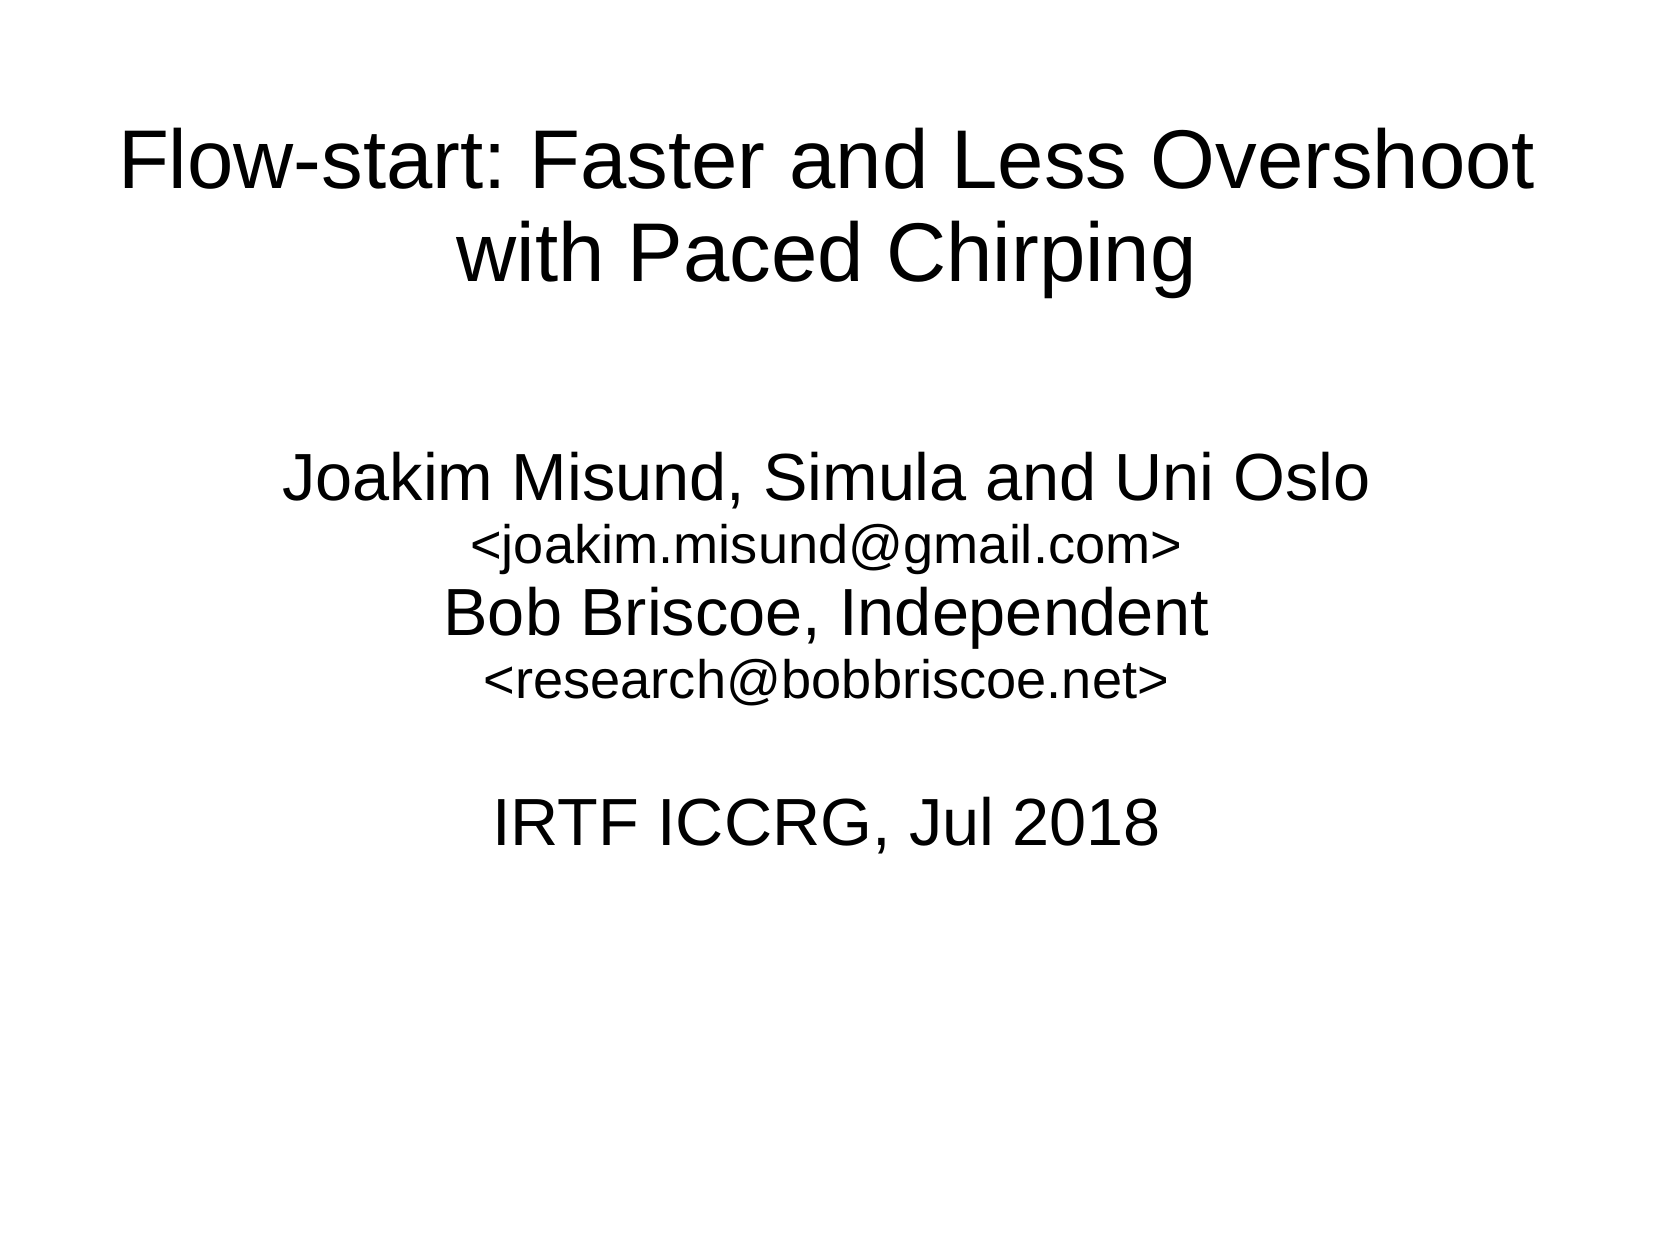

# Flow-start: Faster and Less Overshoot with Paced Chirping
Joakim Misund, Simula and Uni Oslo
<joakim.misund@gmail.com>
Bob Briscoe, Independent
<research@bobbriscoe.net>
IRTF ICCRG, Jul 2018